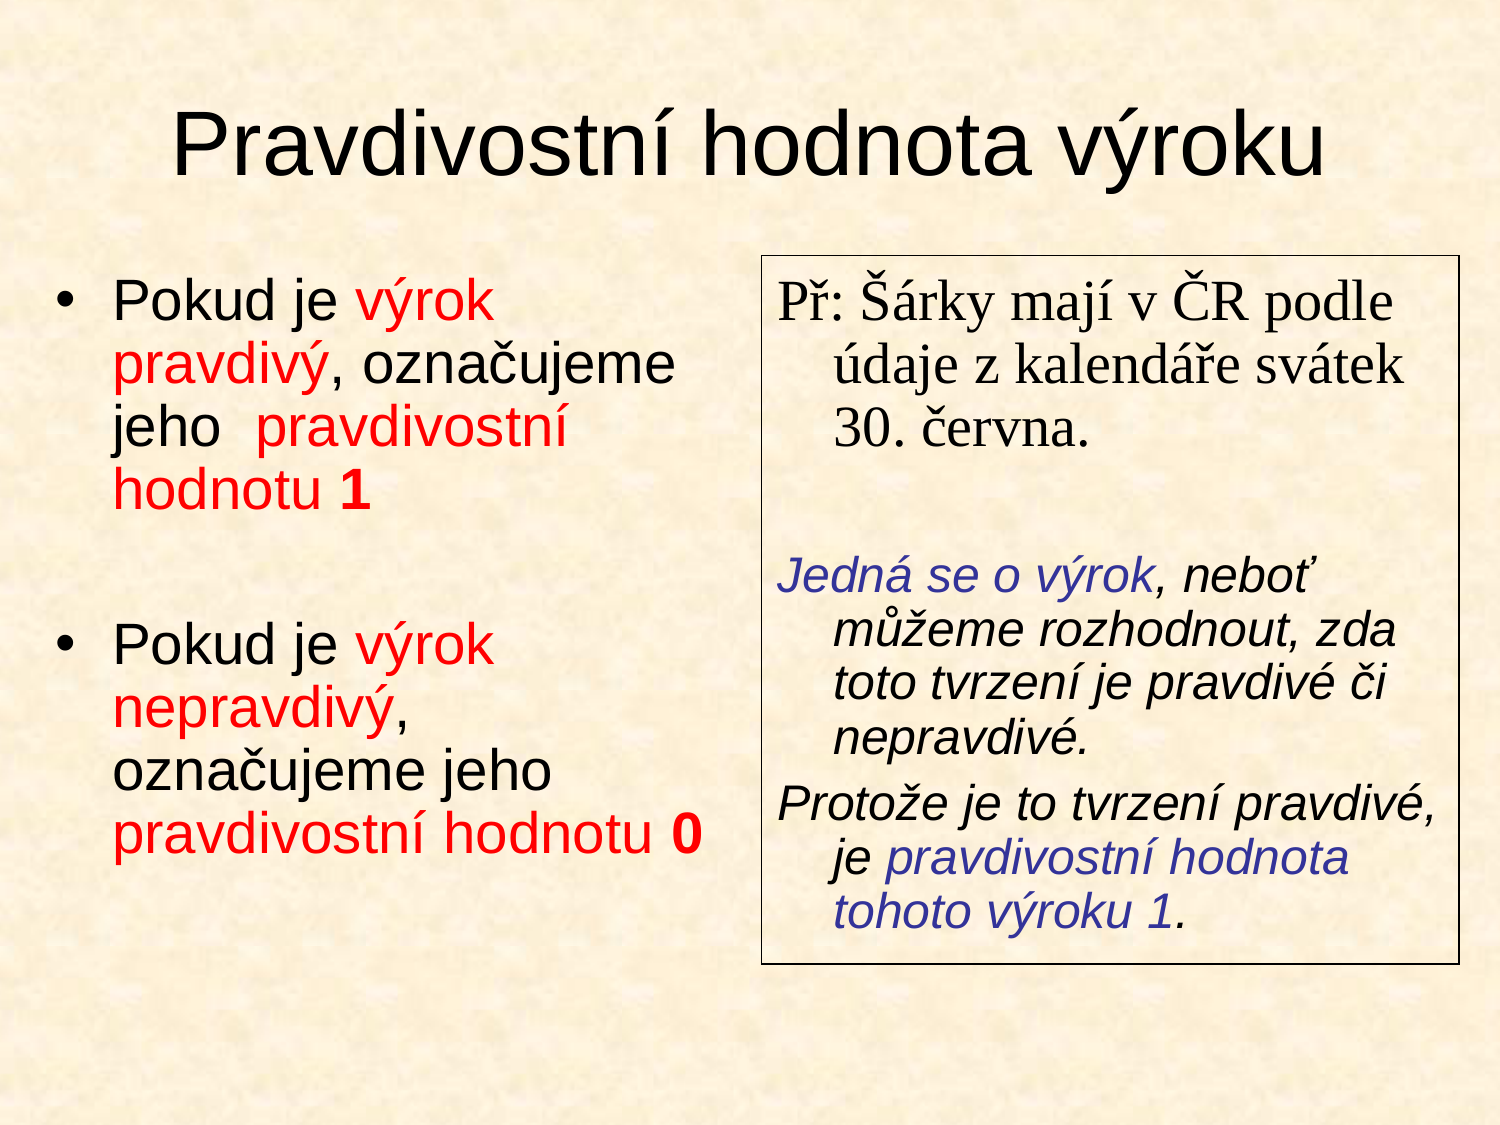

# Pravdivostní hodnota výroku
Pokud je výrok pravdivý, označujeme jeho pravdivostní hodnotu 1
Pokud je výrok nepravdivý, označujeme jeho pravdivostní hodnotu 0
Př: Šárky mají v ČR podle údaje z kalendáře svátek 30. června.
Jedná se o výrok, neboť můžeme rozhodnout, zda toto tvrzení je pravdivé či nepravdivé.
Protože je to tvrzení pravdivé, je pravdivostní hodnota tohoto výroku 1.